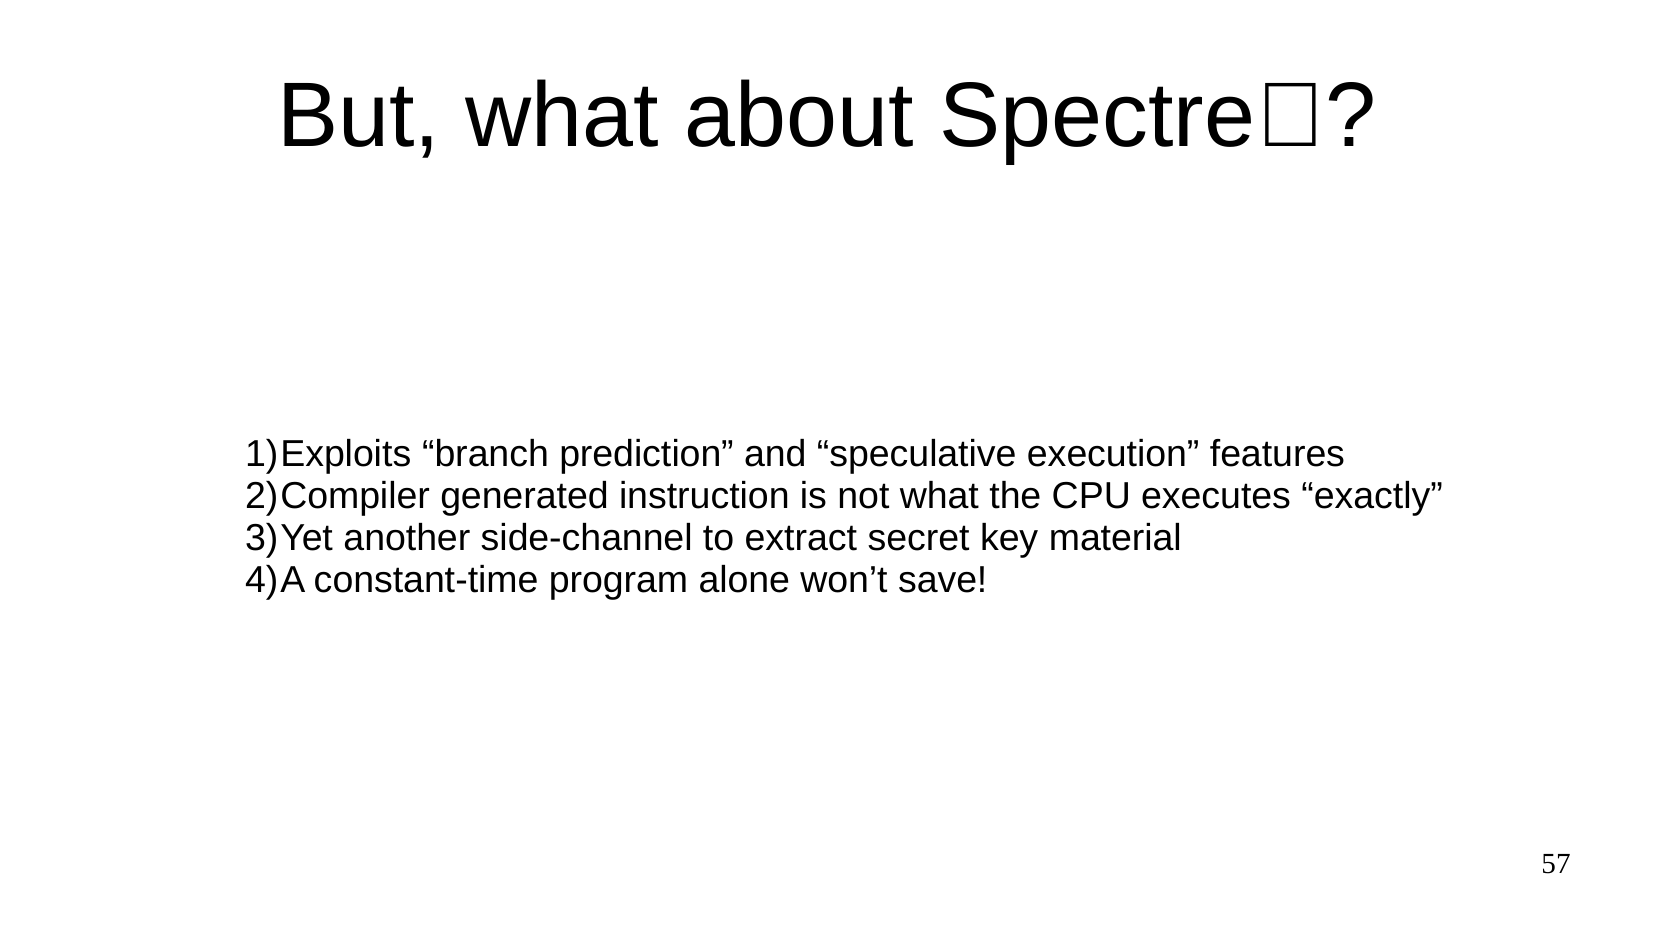

# But, what about Spectre🐘?
Exploits “branch prediction” and “speculative execution” features
Compiler generated instruction is not what the CPU executes “exactly”
Yet another side-channel to extract secret key material
A constant-time program alone won’t save!
57